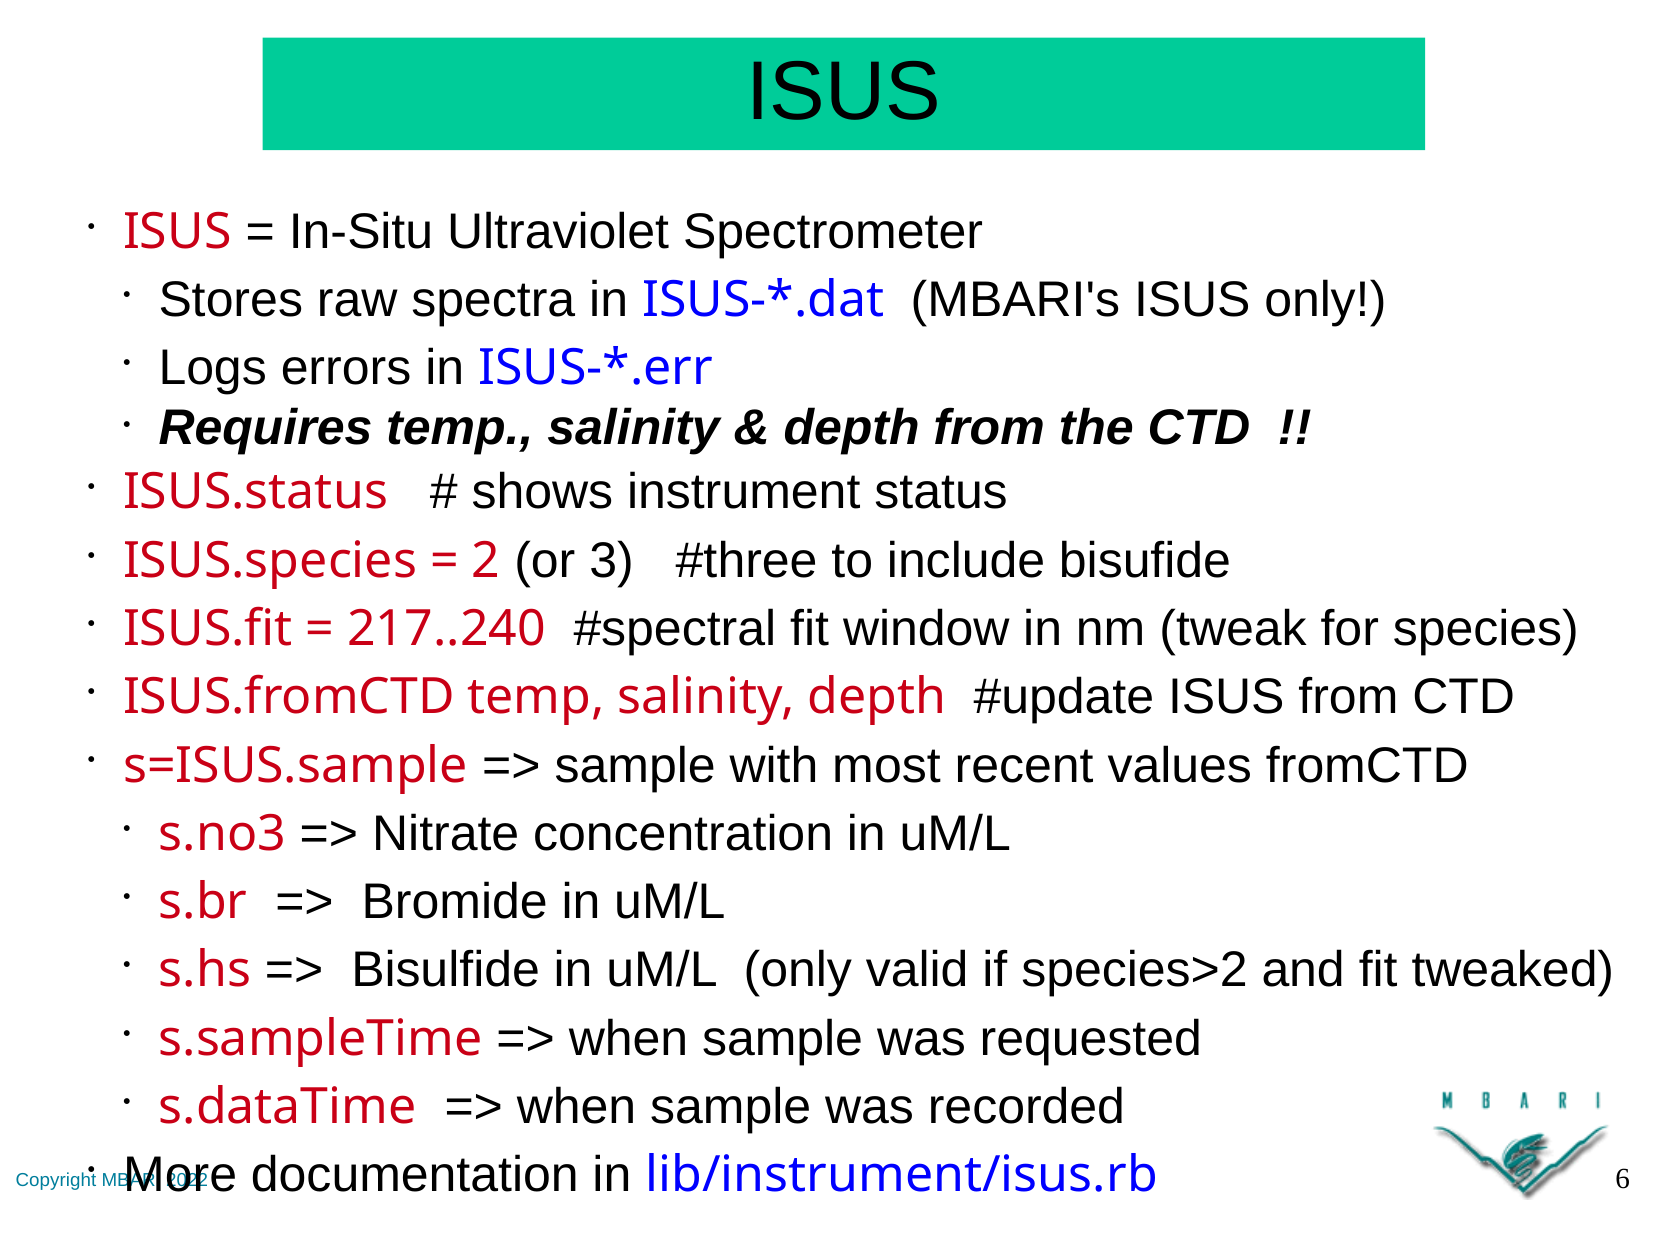

ISUS
ISUS = In-Situ Ultraviolet Spectrometer
Stores raw spectra in ISUS-*.dat (MBARI's ISUS only!)
Logs errors in ISUS-*.err
Requires temp., salinity & depth from the CTD !!
ISUS.status # shows instrument status
ISUS.species = 2 (or 3) #three to include bisufide
ISUS.fit = 217..240 #spectral fit window in nm (tweak for species)
ISUS.fromCTD temp, salinity, depth #update ISUS from CTD
s=ISUS.sample => sample with most recent values fromCTD
s.no3 => Nitrate concentration in uM/L
s.br => Bromide in uM/L
s.hs => Bisulfide in uM/L (only valid if species>2 and fit tweaked)
s.sampleTime => when sample was requested
s.dataTime => when sample was recorded
More documentation in lib/instrument/isus.rb
6